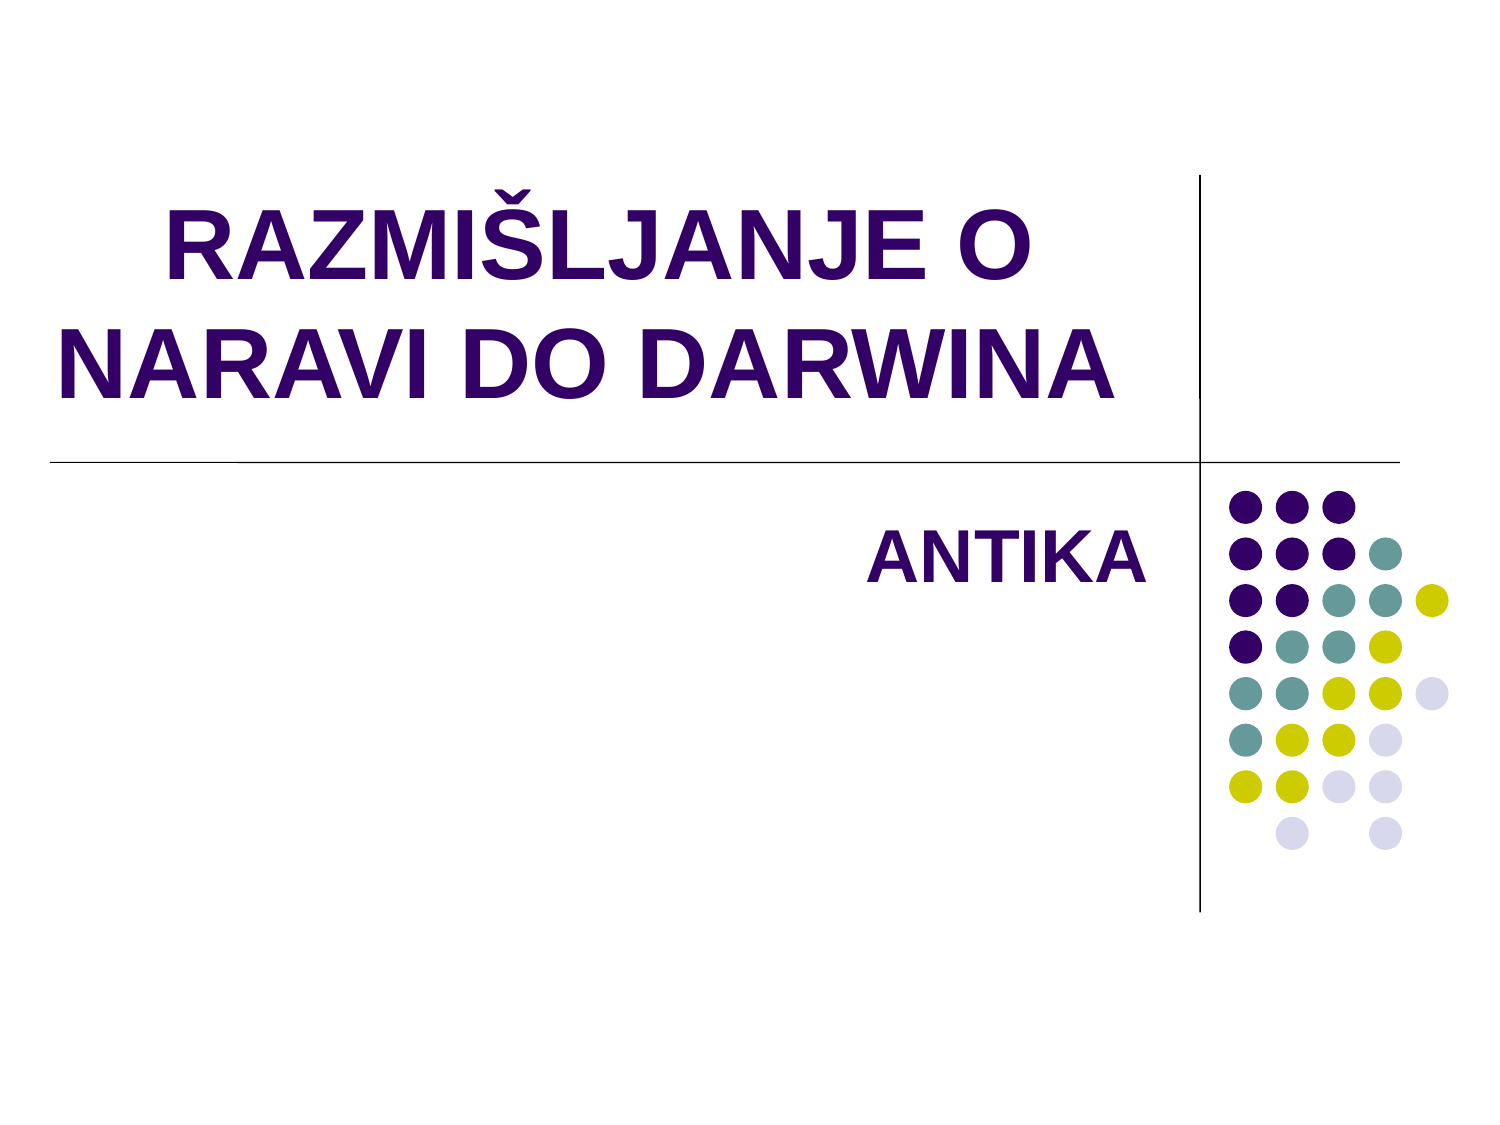

# RAZMIŠLJANJE O NARAVI DO DARWINA
ANTIKA